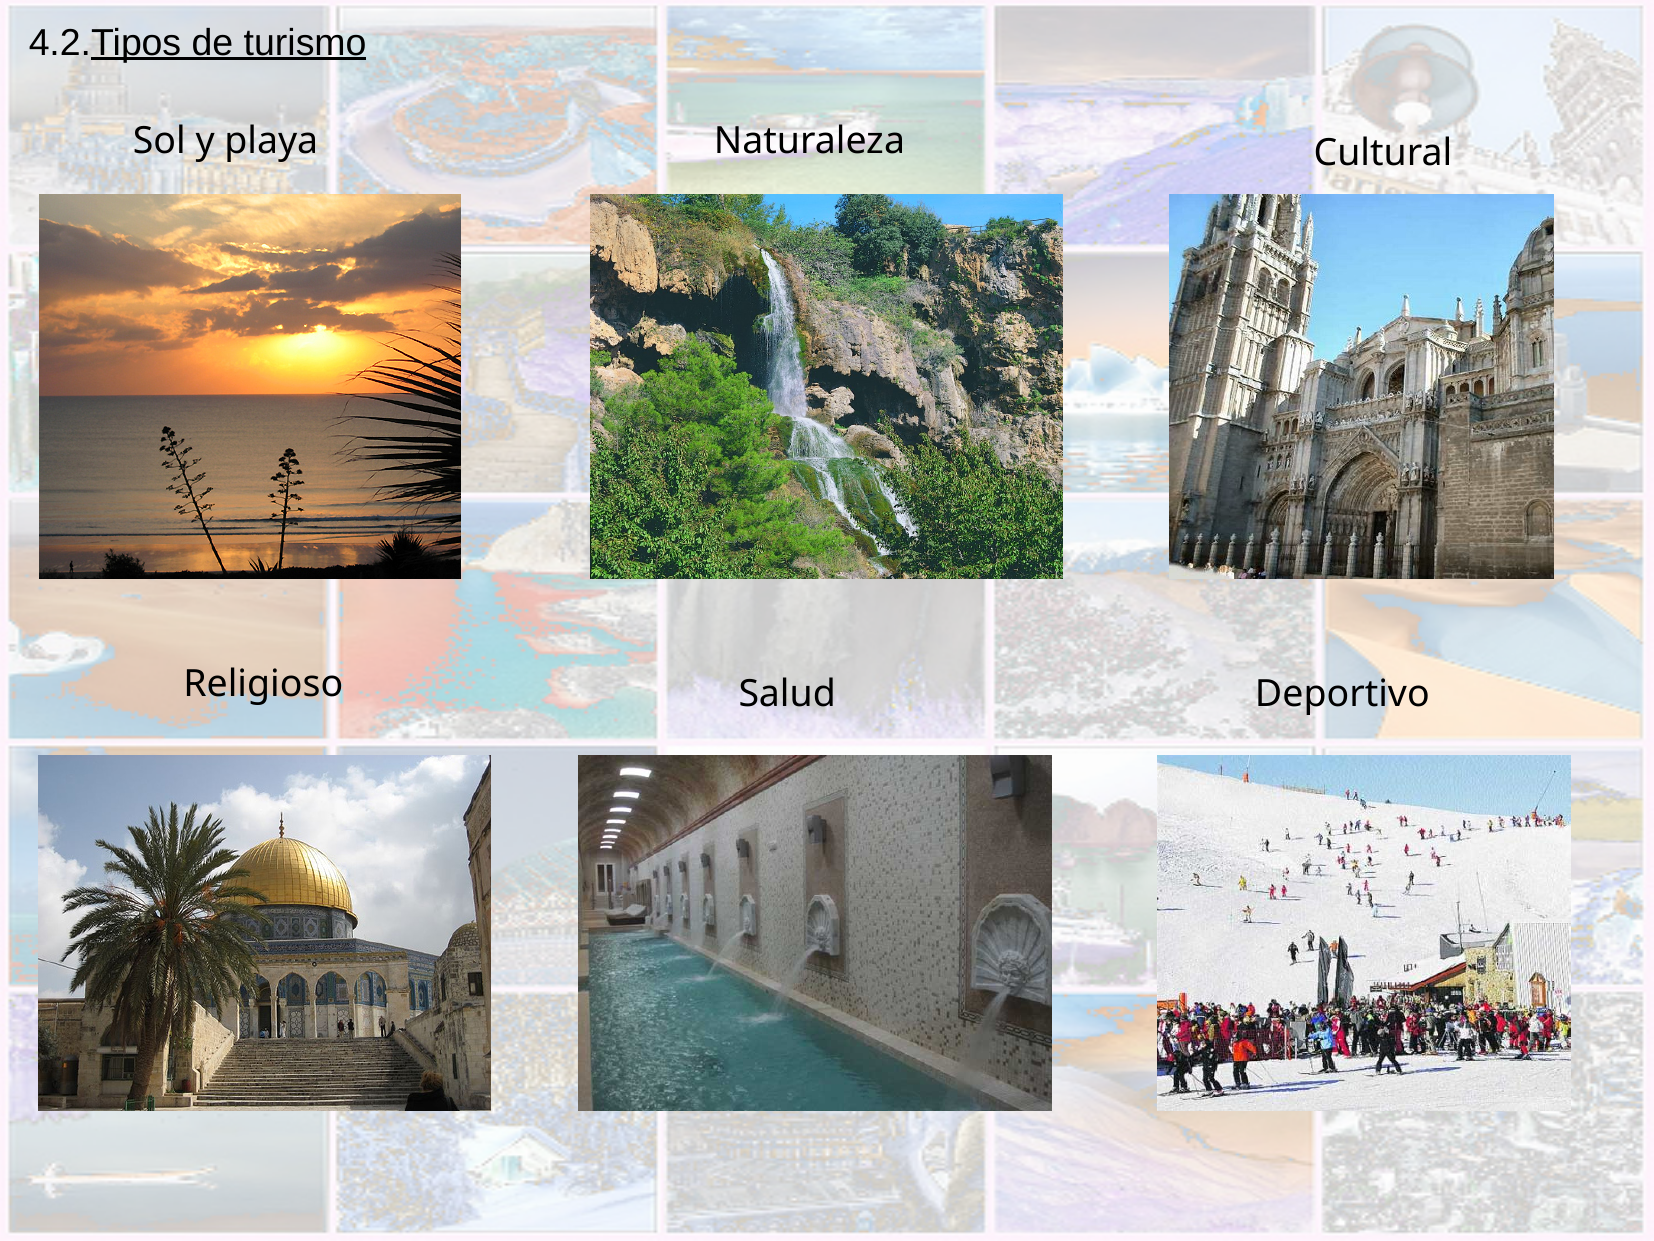

4.2.Tipos de turismo
Sol y playa
Naturaleza
Cultural
Religioso
Salud
Deportivo